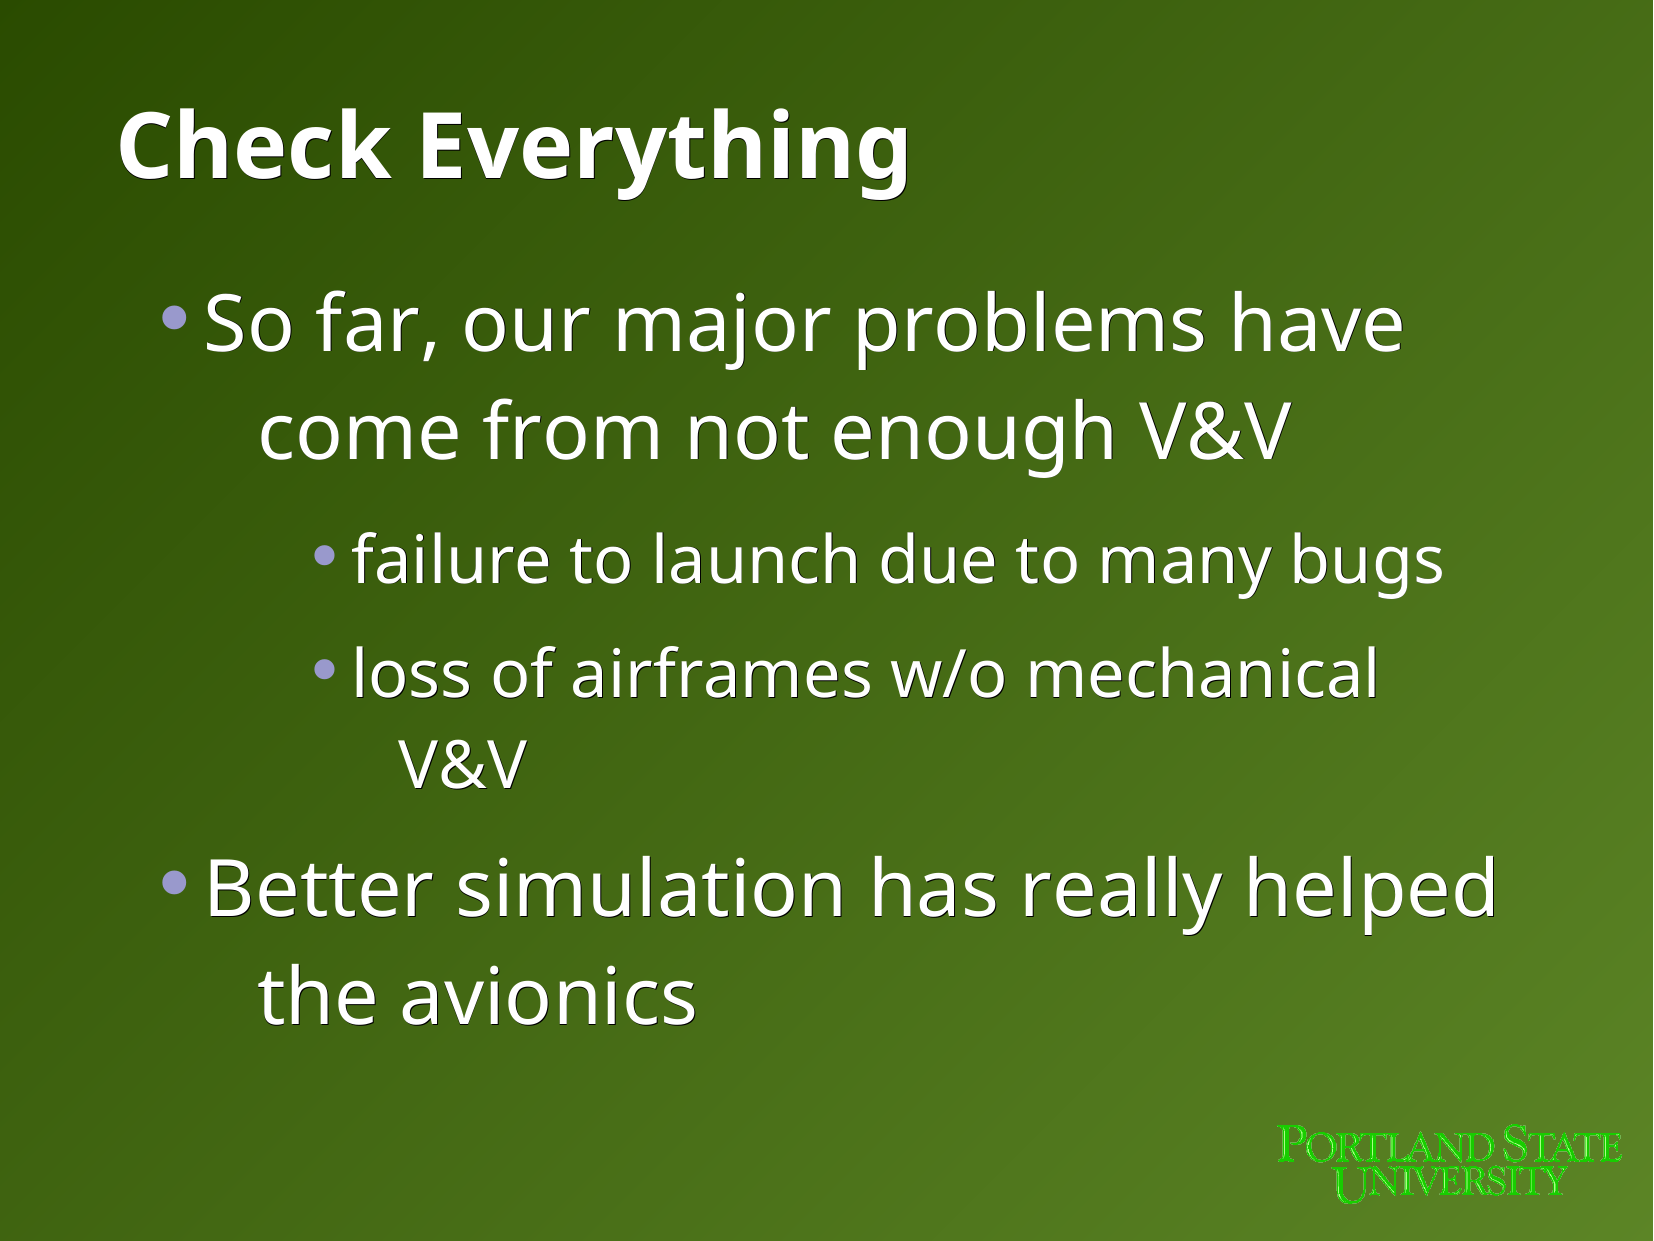

# Check Everything
So far, our major problems have come from not enough V&V
failure to launch due to many bugs
loss of airframes w/o mechanical V&V
Better simulation has really helped the avionics